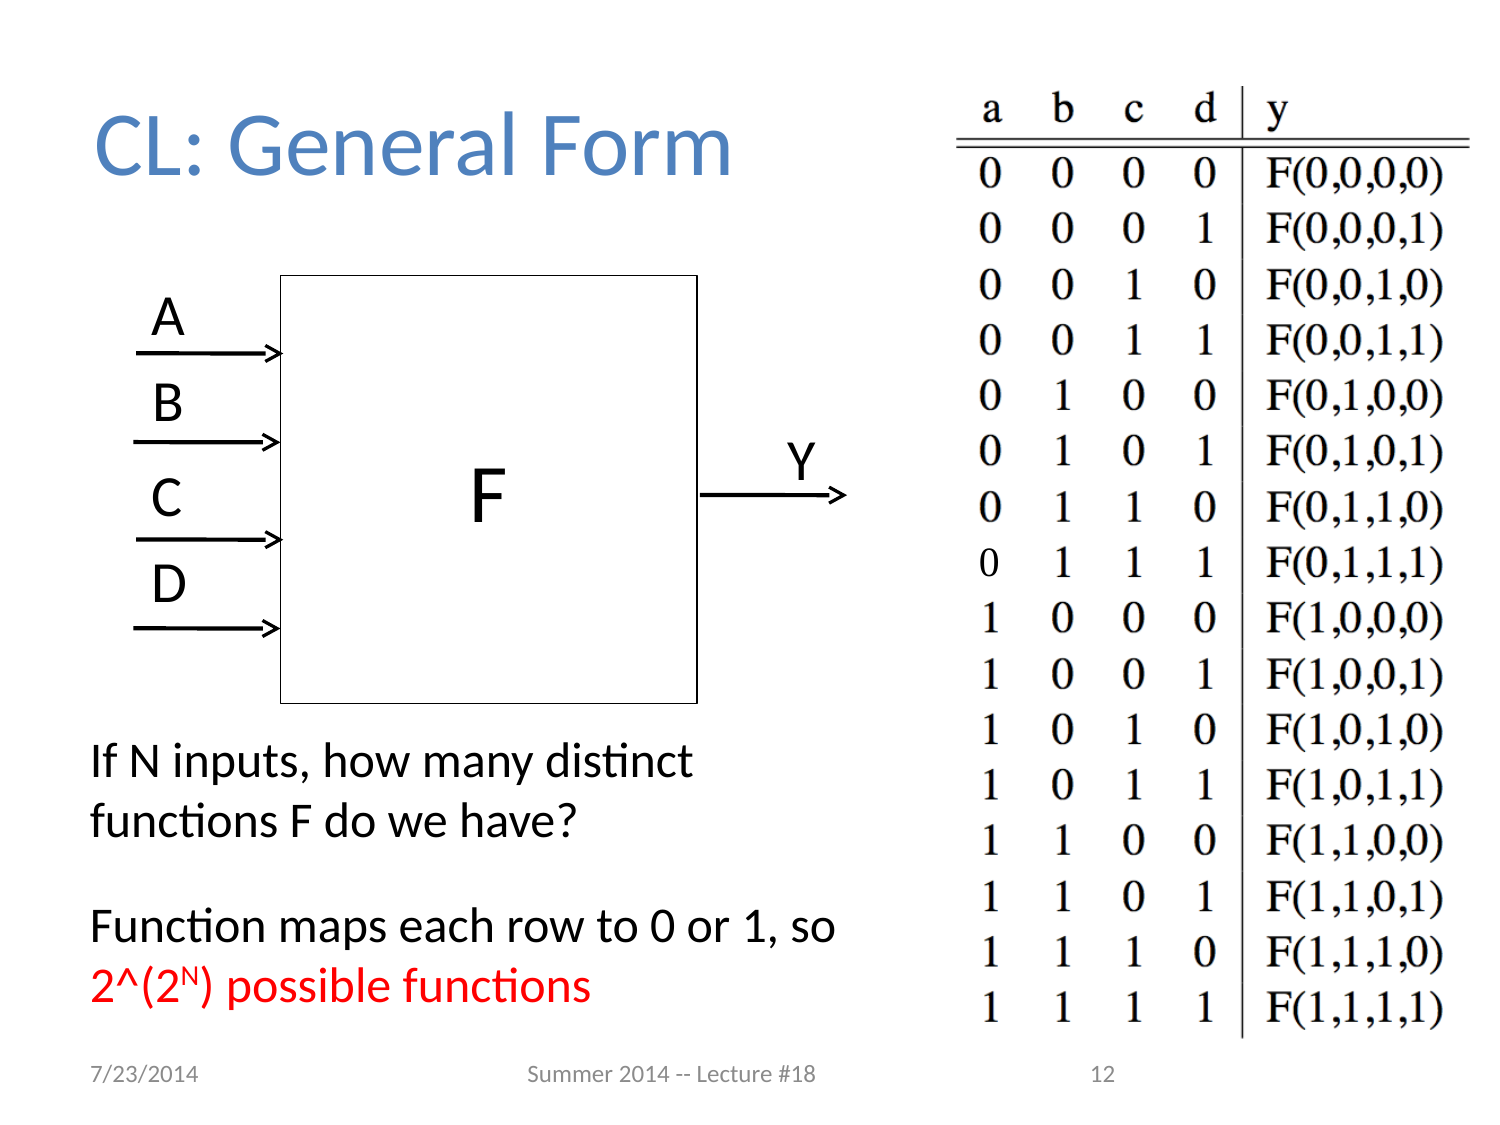

# CL: General Form
A
F
B
Y
C
D
0
If N inputs, how many distinct functions F do we have?
Function maps each row to 0 or 1, so 2^(2N) possible functions
7/23/2014
Summer 2014 -- Lecture #18